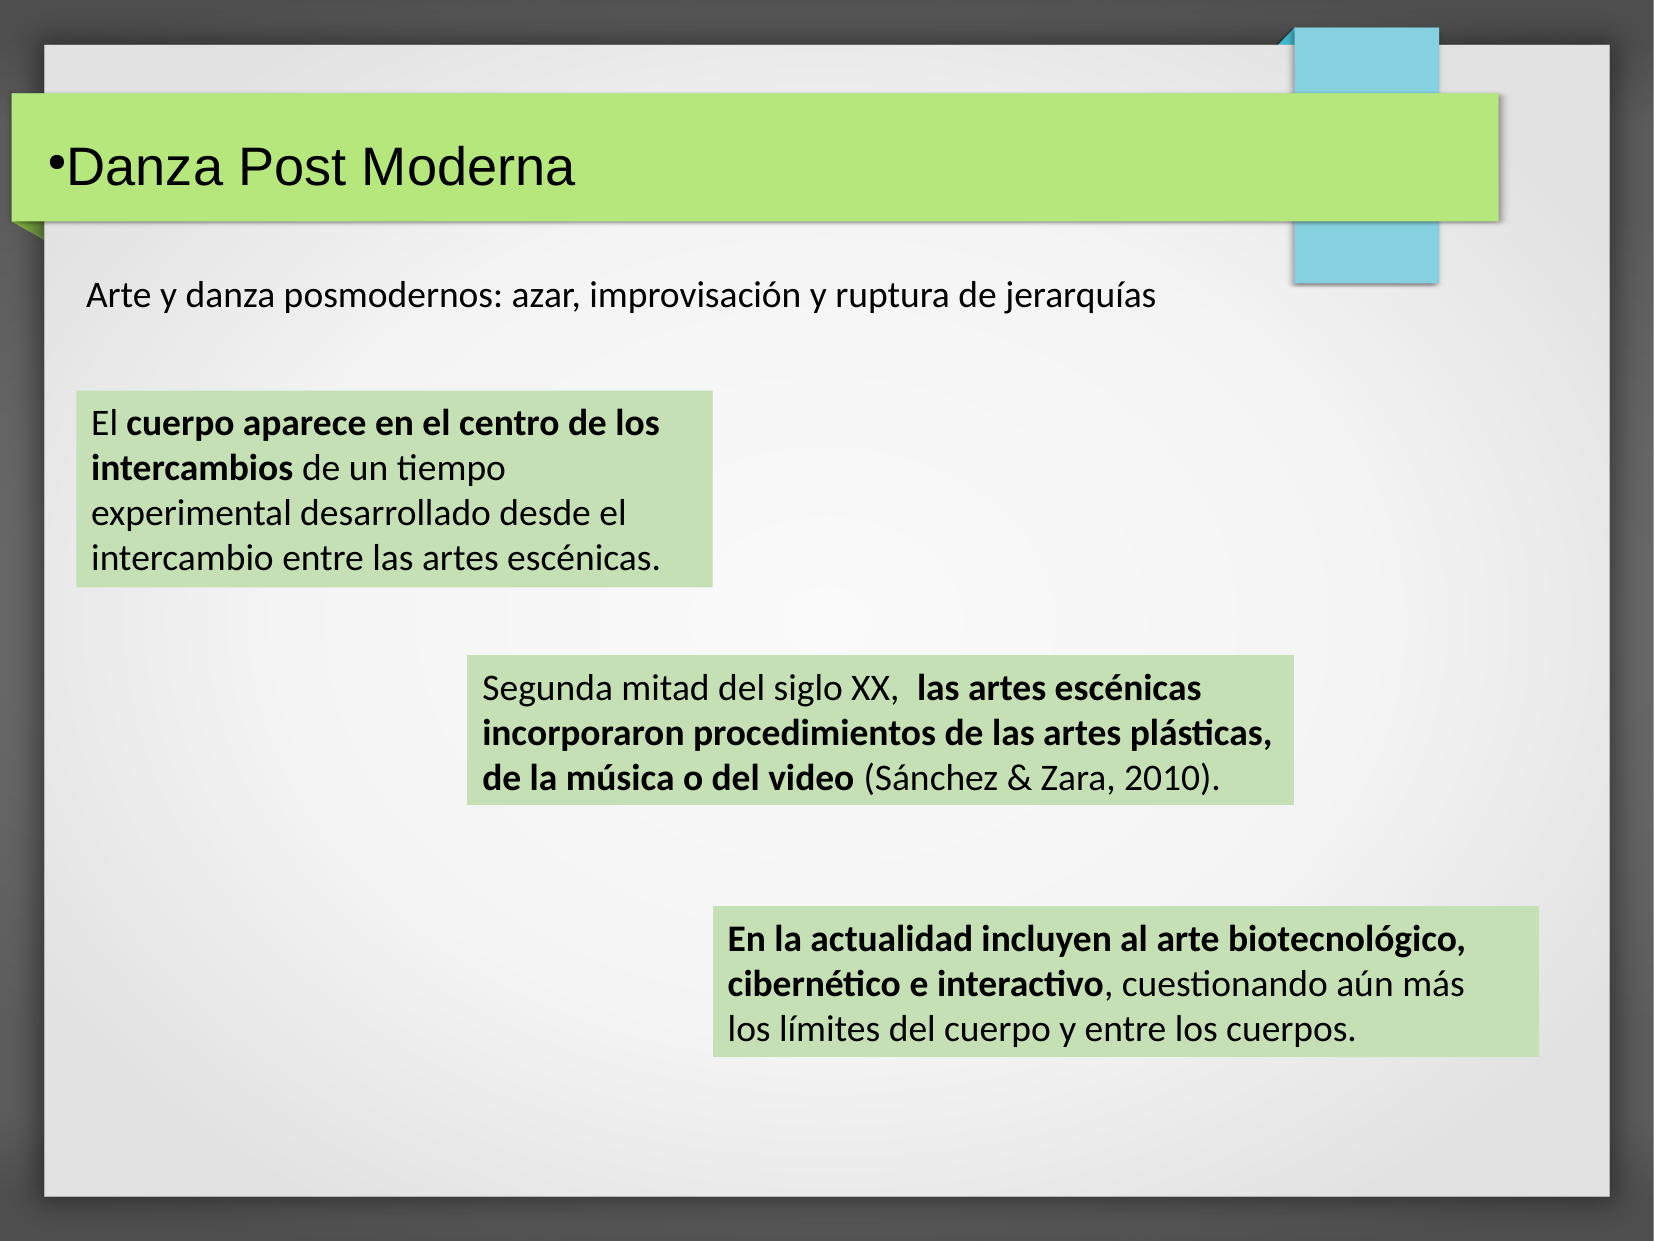

# Danza Post Moderna
Arte y danza posmodernos: azar, improvisación y ruptura de jerarquías
El cuerpo aparece en el centro de los intercambios de un tiempo experimental desarrollado desde el intercambio entre las artes escénicas.
Segunda mitad del siglo XX, las artes escénicas incorporaron procedimientos de las artes plásticas, de la música o del video (Sánchez & Zara, 2010).
En la actualidad incluyen al arte biotecnológico, cibernético e interactivo, cuestionando aún más los límites del cuerpo y entre los cuerpos.